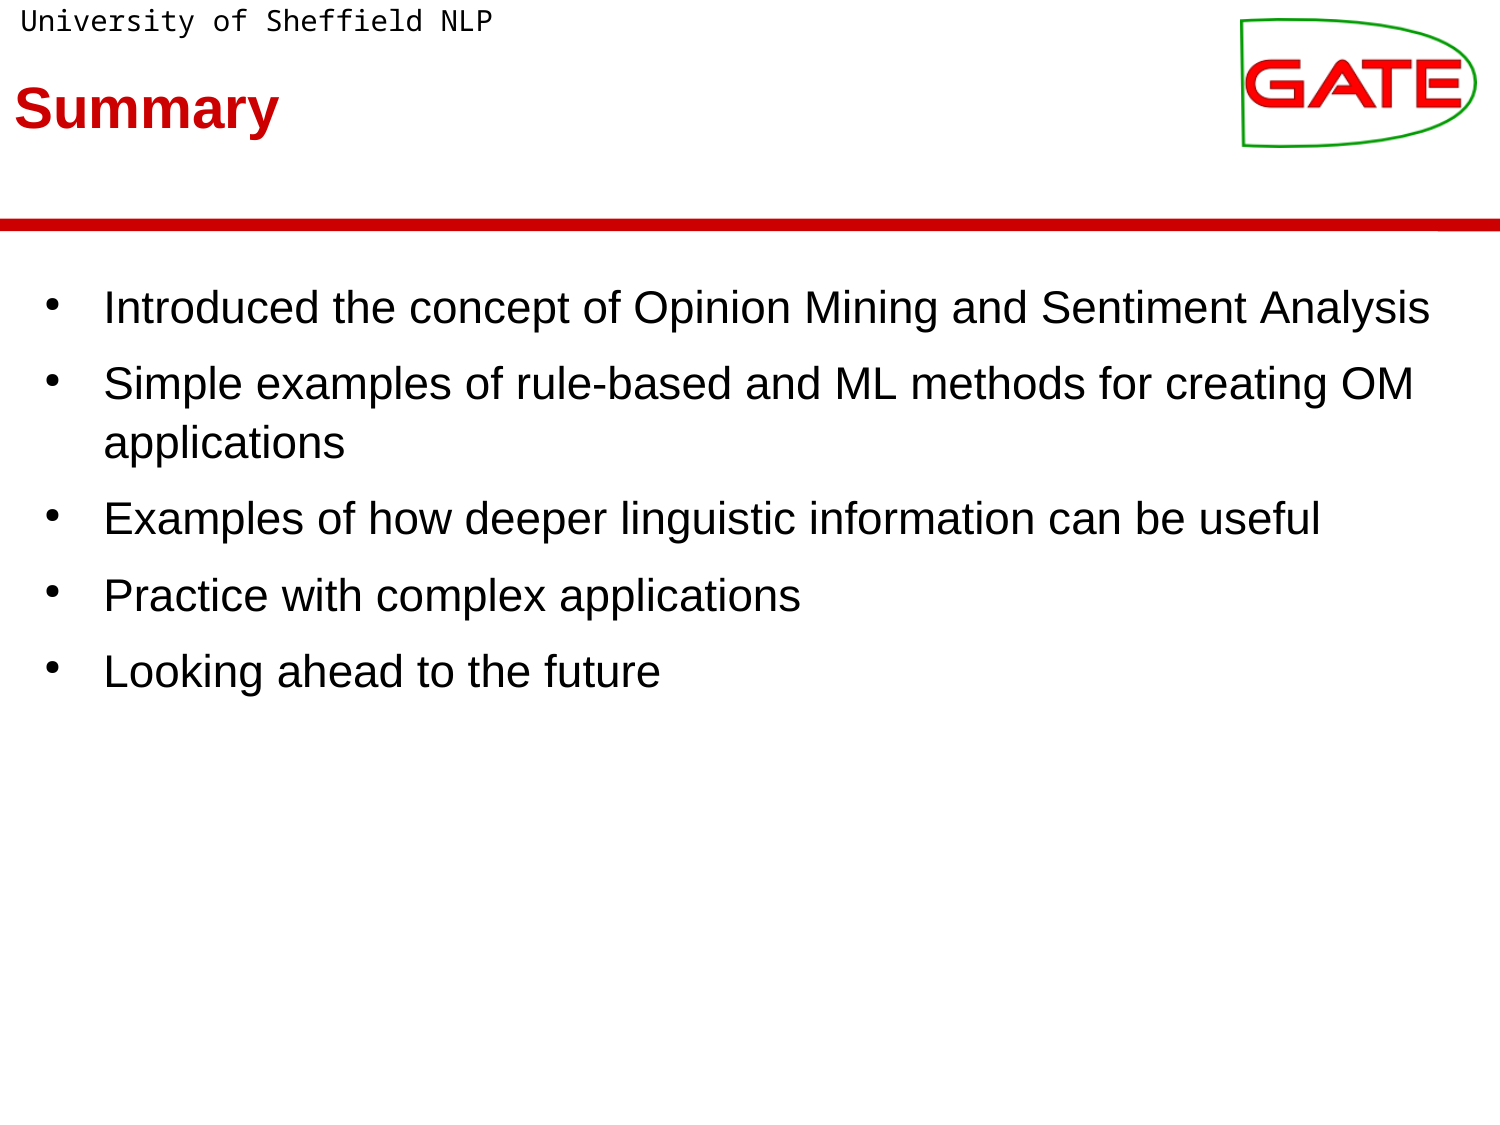

# Summary
Introduced the concept of Opinion Mining and Sentiment Analysis
Simple examples of rule-based and ML methods for creating OM applications
Examples of how deeper linguistic information can be useful
Practice with complex applications
Looking ahead to the future